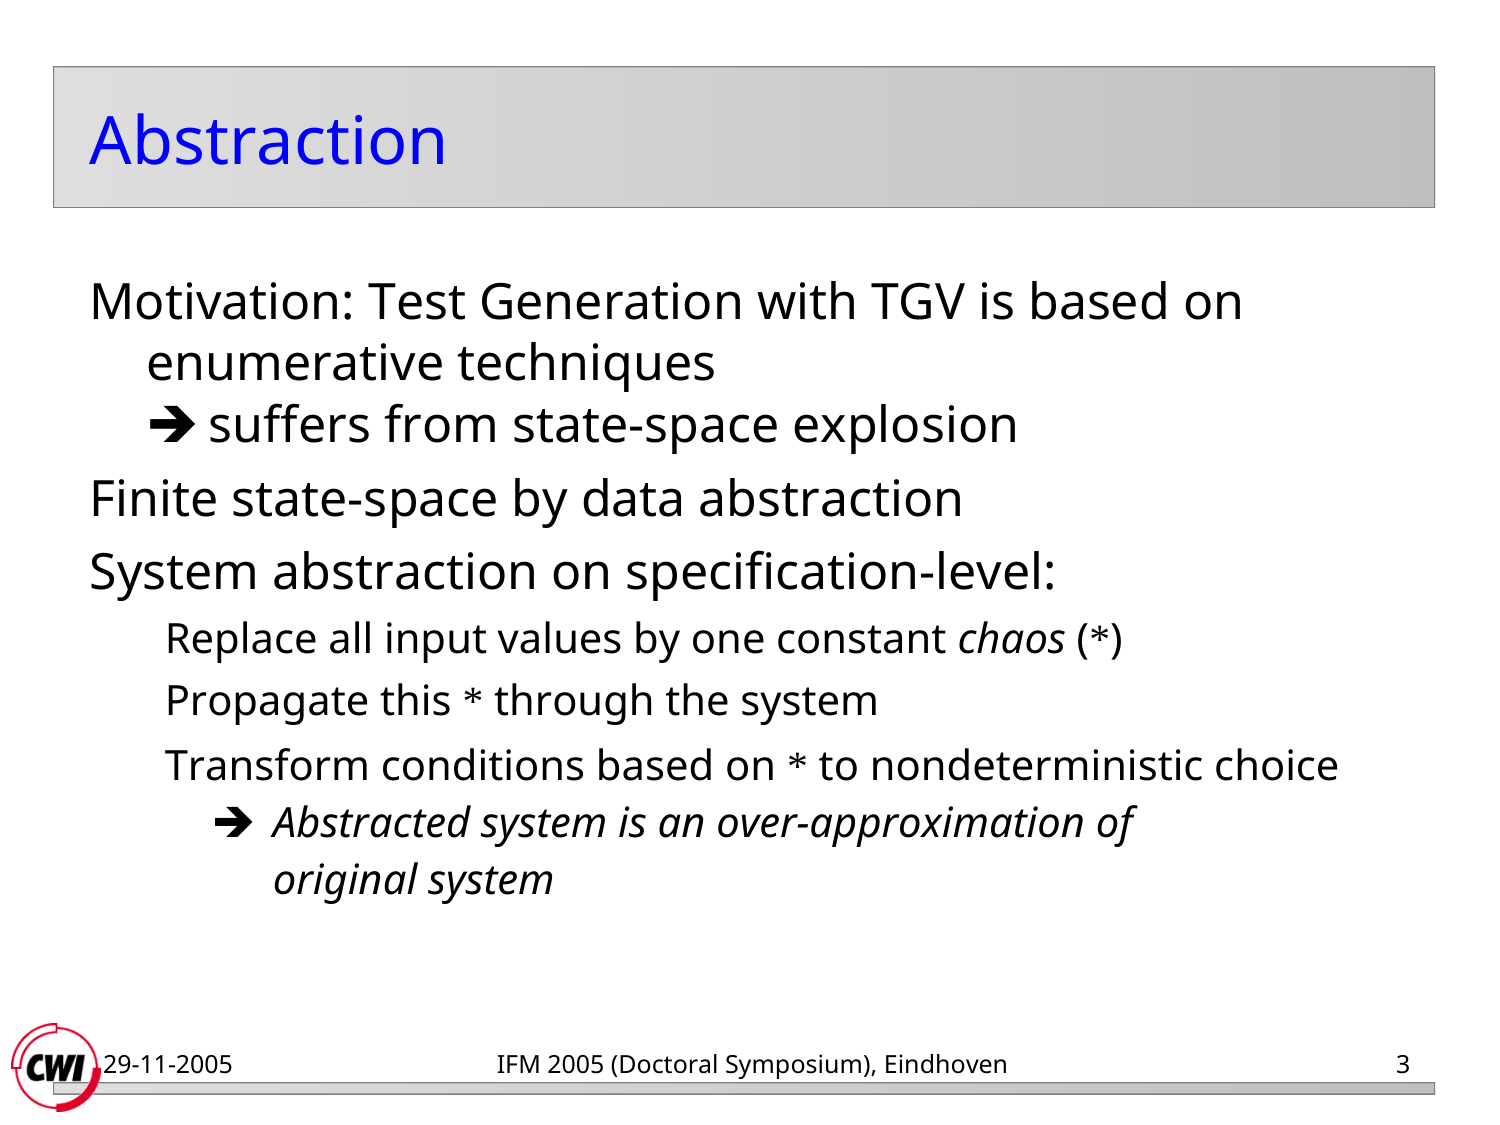

# Abstraction
Motivation: Test Generation with TGV is based on enumerative techniques
 suffers from state-space explosion
Finite state-space by data abstraction
System abstraction on specification-level:
Replace all input values by one constant chaos (*)
Propagate this * through the system
Transform conditions based on * to nondeterministic choice
	Abstracted system is an over-approximation of
 	original system
29-11-2005
IFM 2005 (Doctoral Symposium), Eindhoven
3